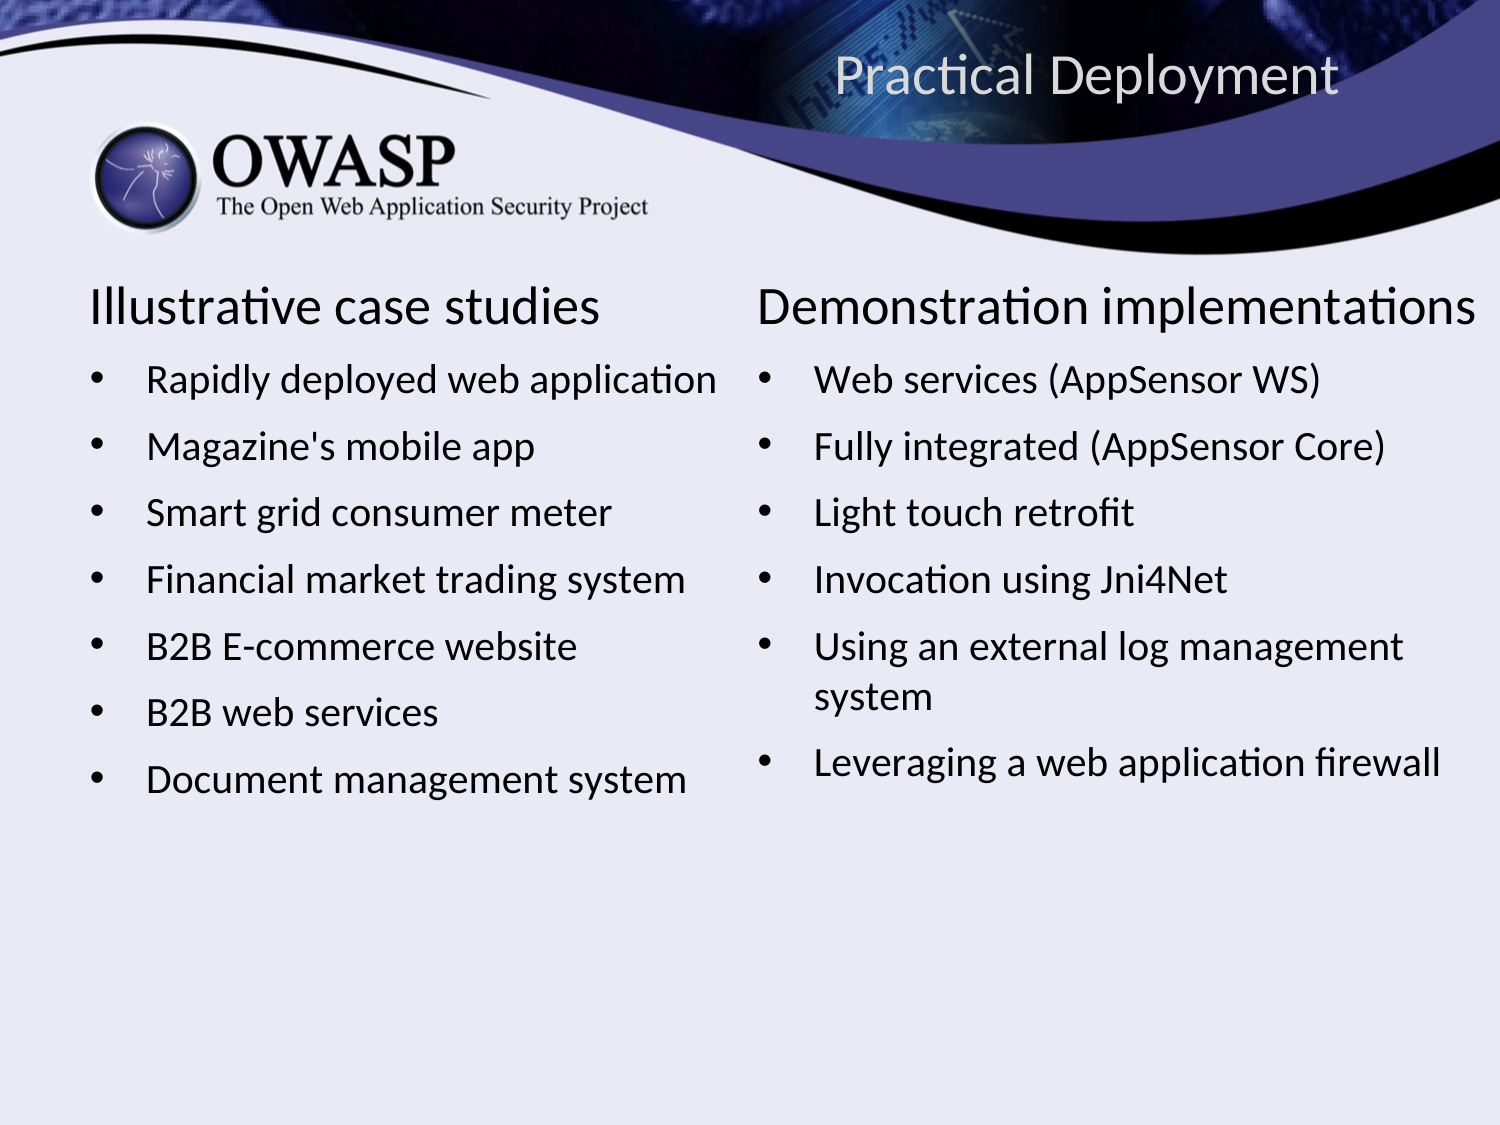

# Practical Deployment
Illustrative case studies
Rapidly deployed web application
Magazine's mobile app
Smart grid consumer meter
Financial market trading system
B2B E-commerce website
B2B web services
Document management system
Demonstration implementations
Web services (AppSensor WS)
Fully integrated (AppSensor Core)
Light touch retrofit
Invocation using Jni4Net
Using an external log management system
Leveraging a web application firewall